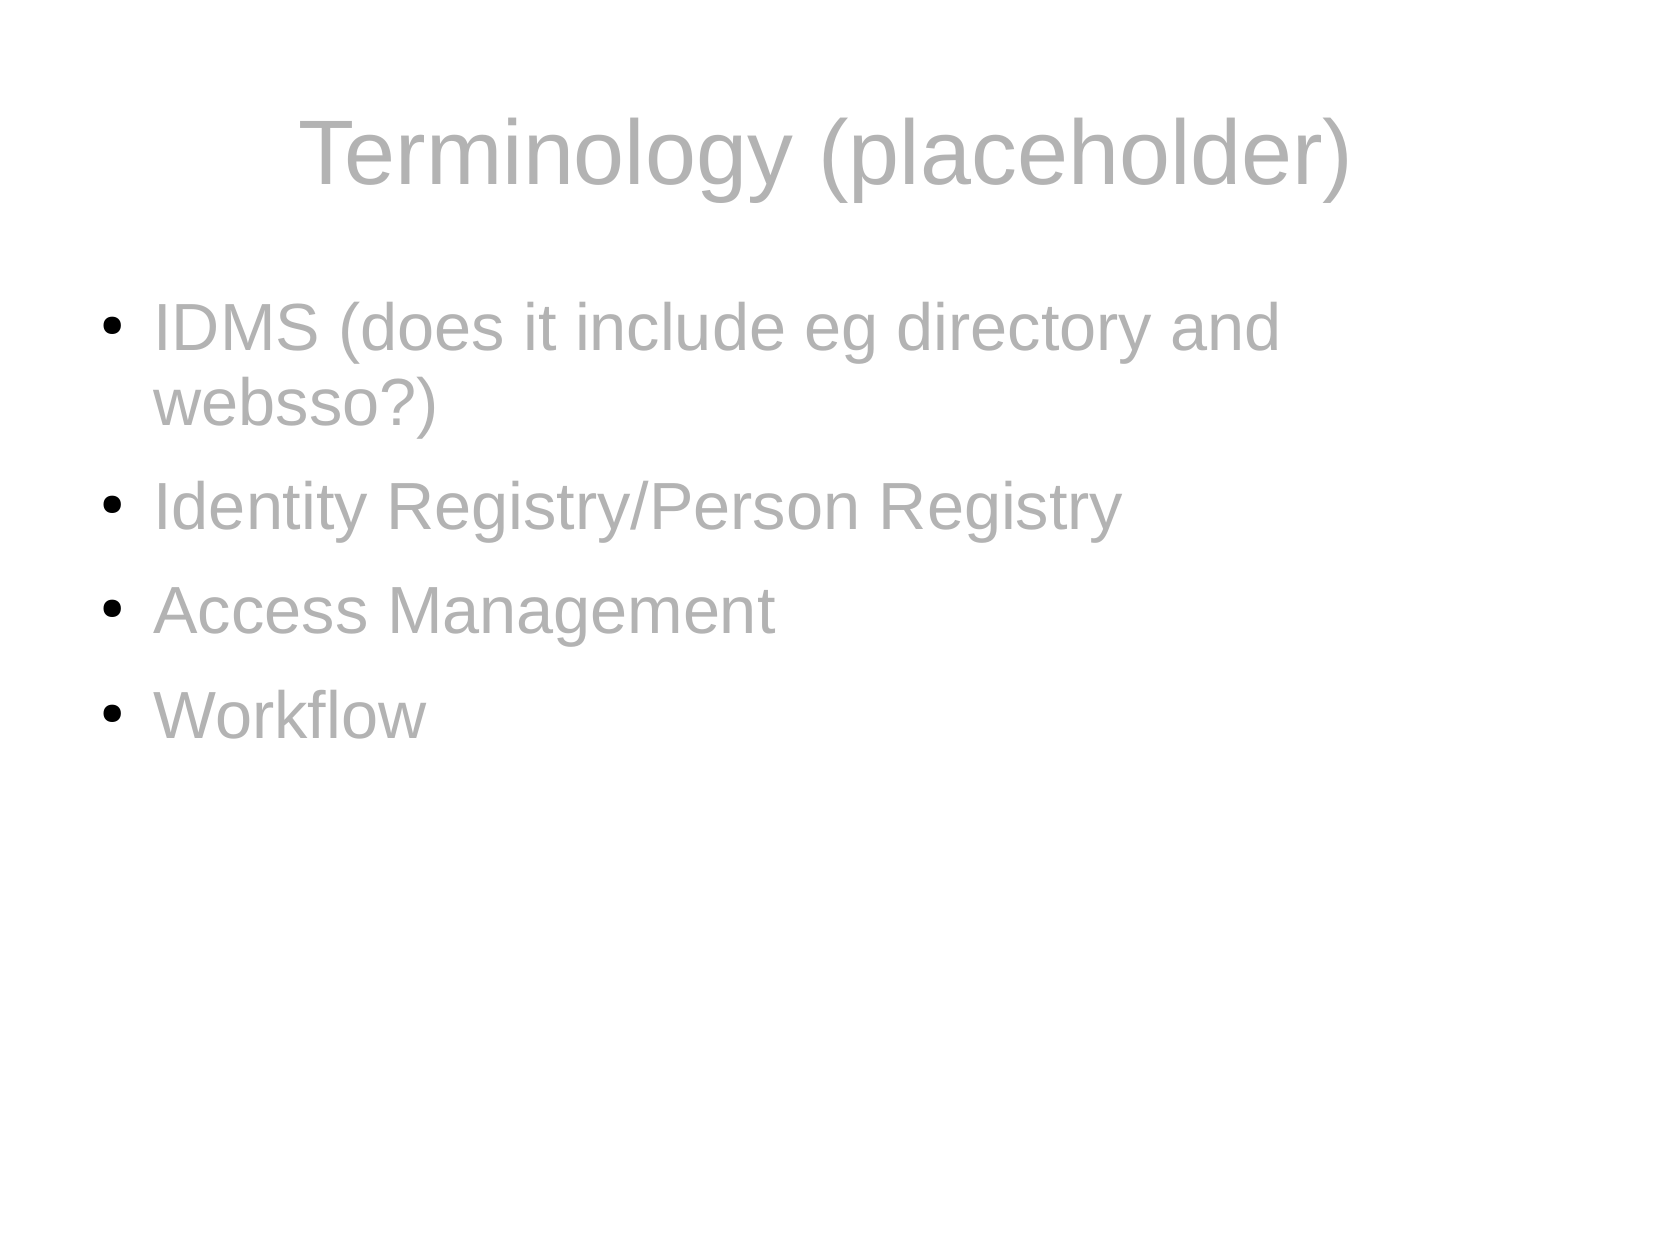

# Terminology (placeholder)
IDMS (does it include eg directory and websso?)
Identity Registry/Person Registry
Access Management
Workflow